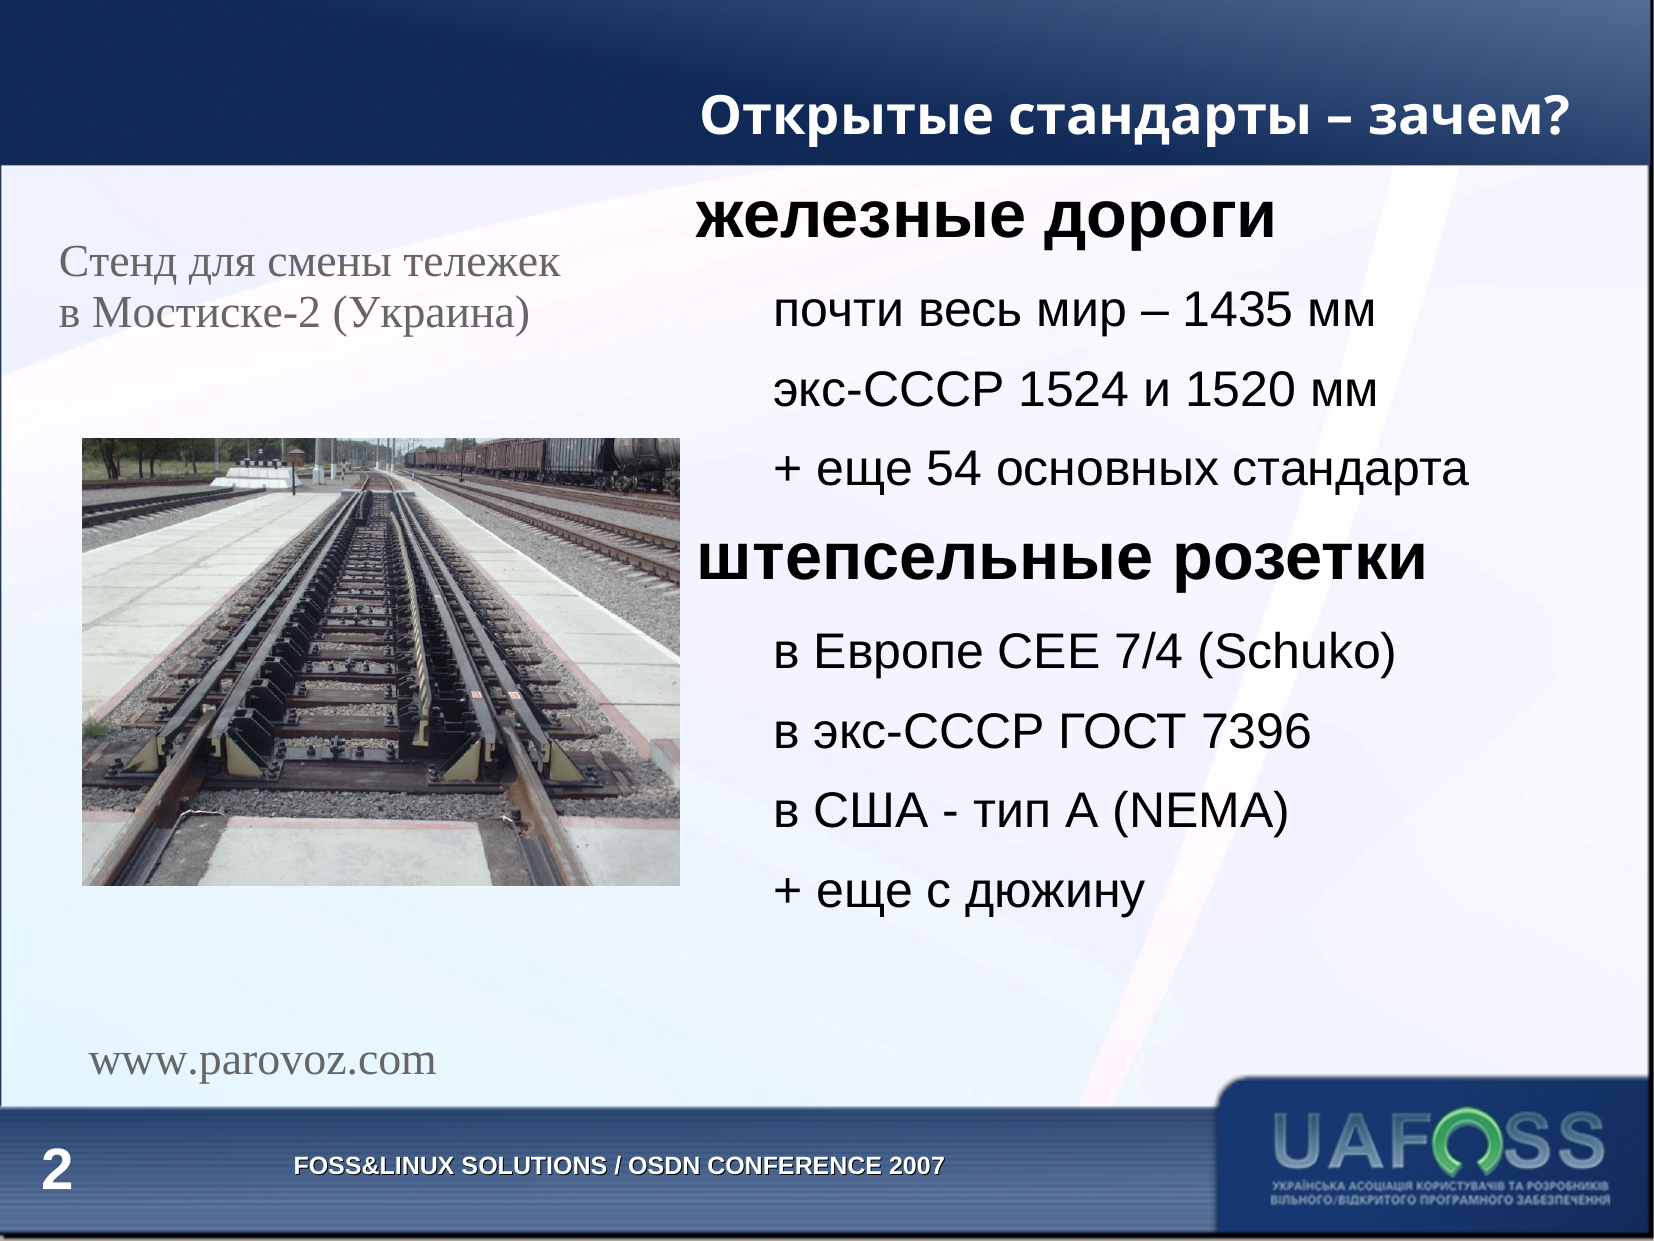

# Открытые стандарты – зачем?
железные дороги
почти весь мир – 1435 мм
экс-СССР 1524 и 1520 мм
+ еще 54 основных стандарта
штепсельные розетки
в Европе CEE 7/4 (Schuko)
в экс-СССР ГОСТ 7396
в США - тип А (NEMA)
+ еще с дюжину
Стенд для смены тележек
в Мостиске-2 (Украина)
www.parovoz.com
FOSS&LINUX SOLUTIONS / OSDN CONFERENCE 2007